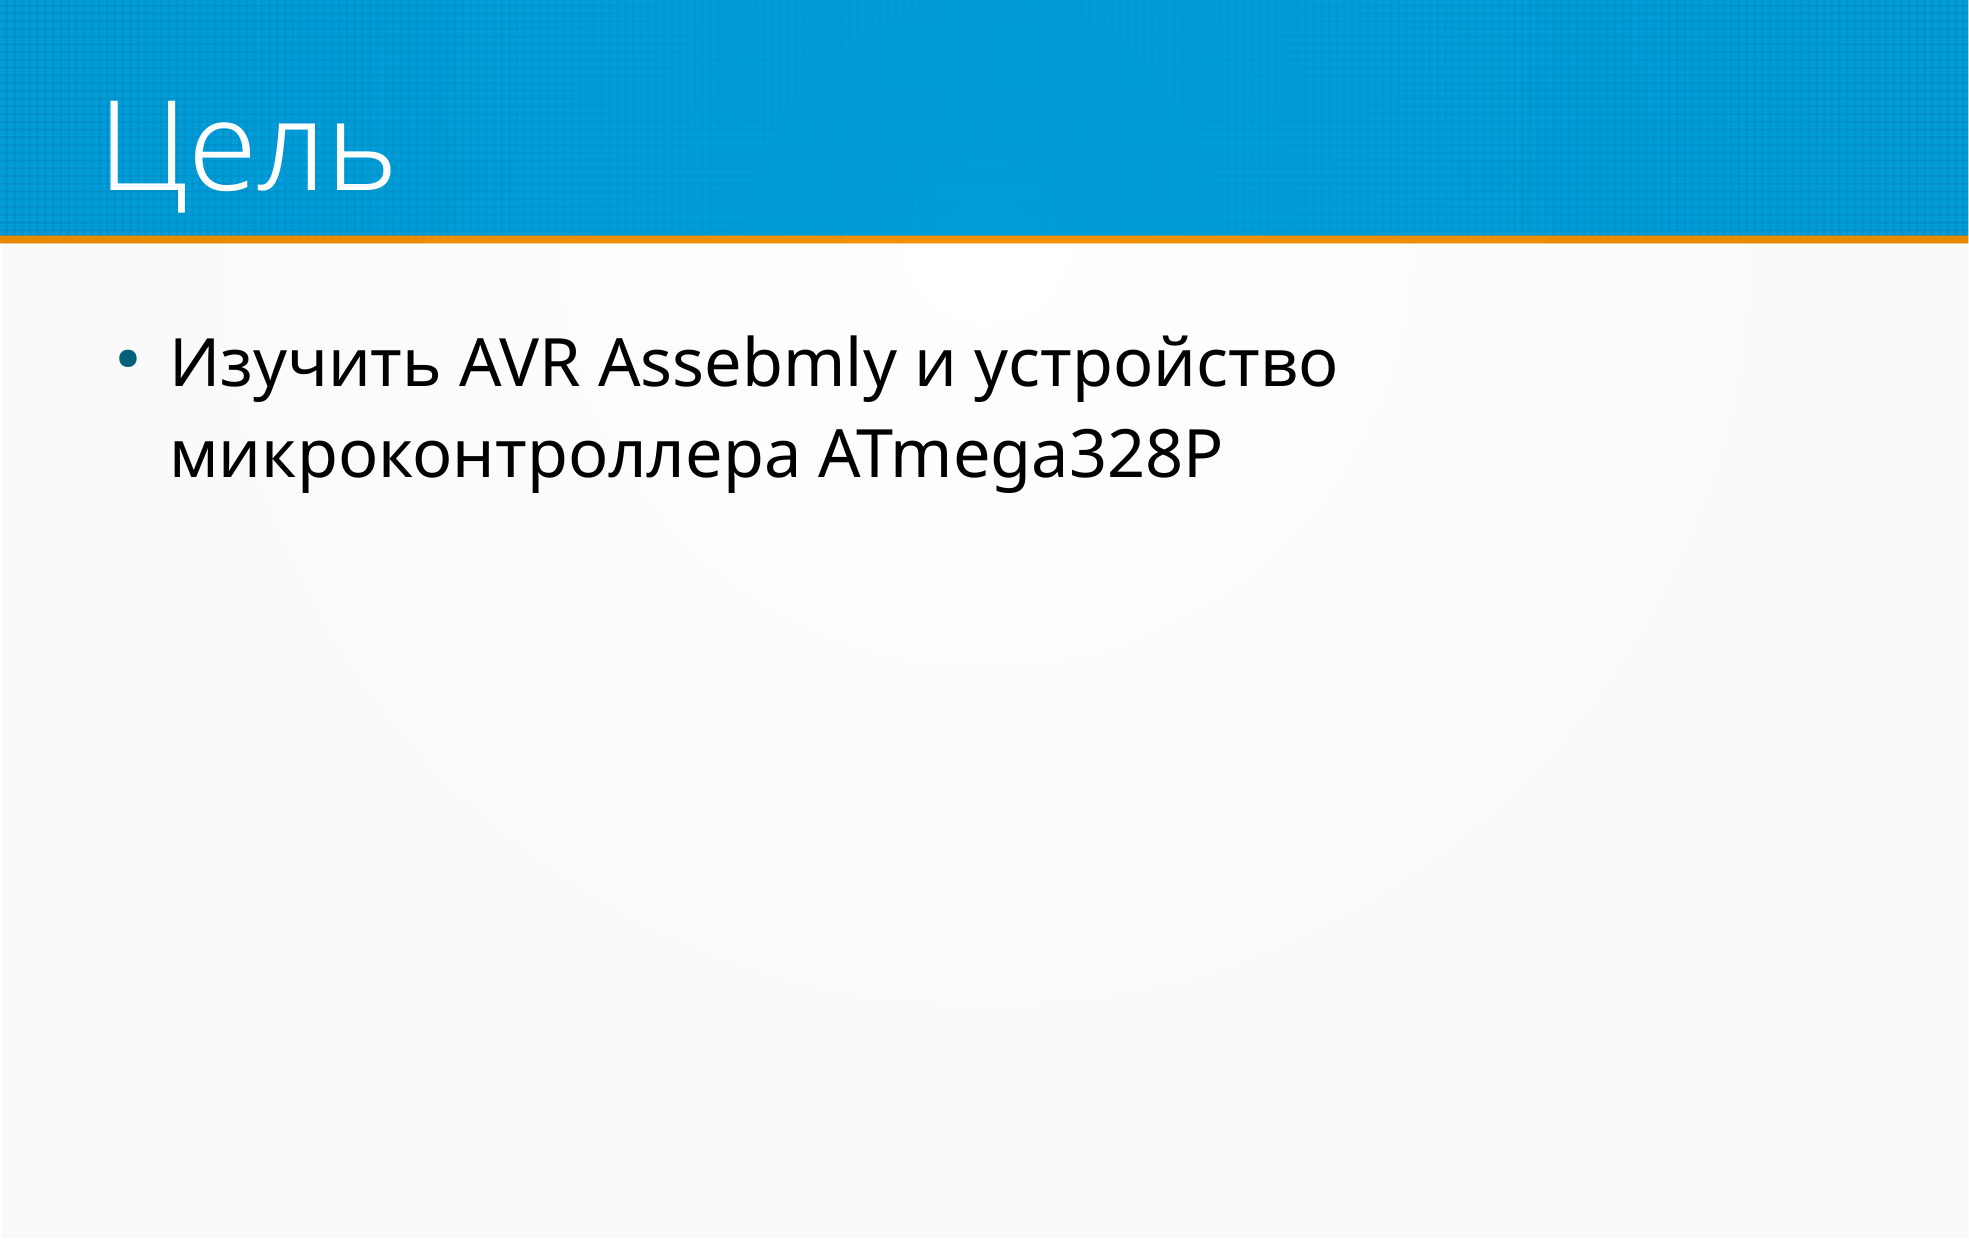

# Цель
Изучить AVR Assebmly и устройство микроконтроллера ATmega328P